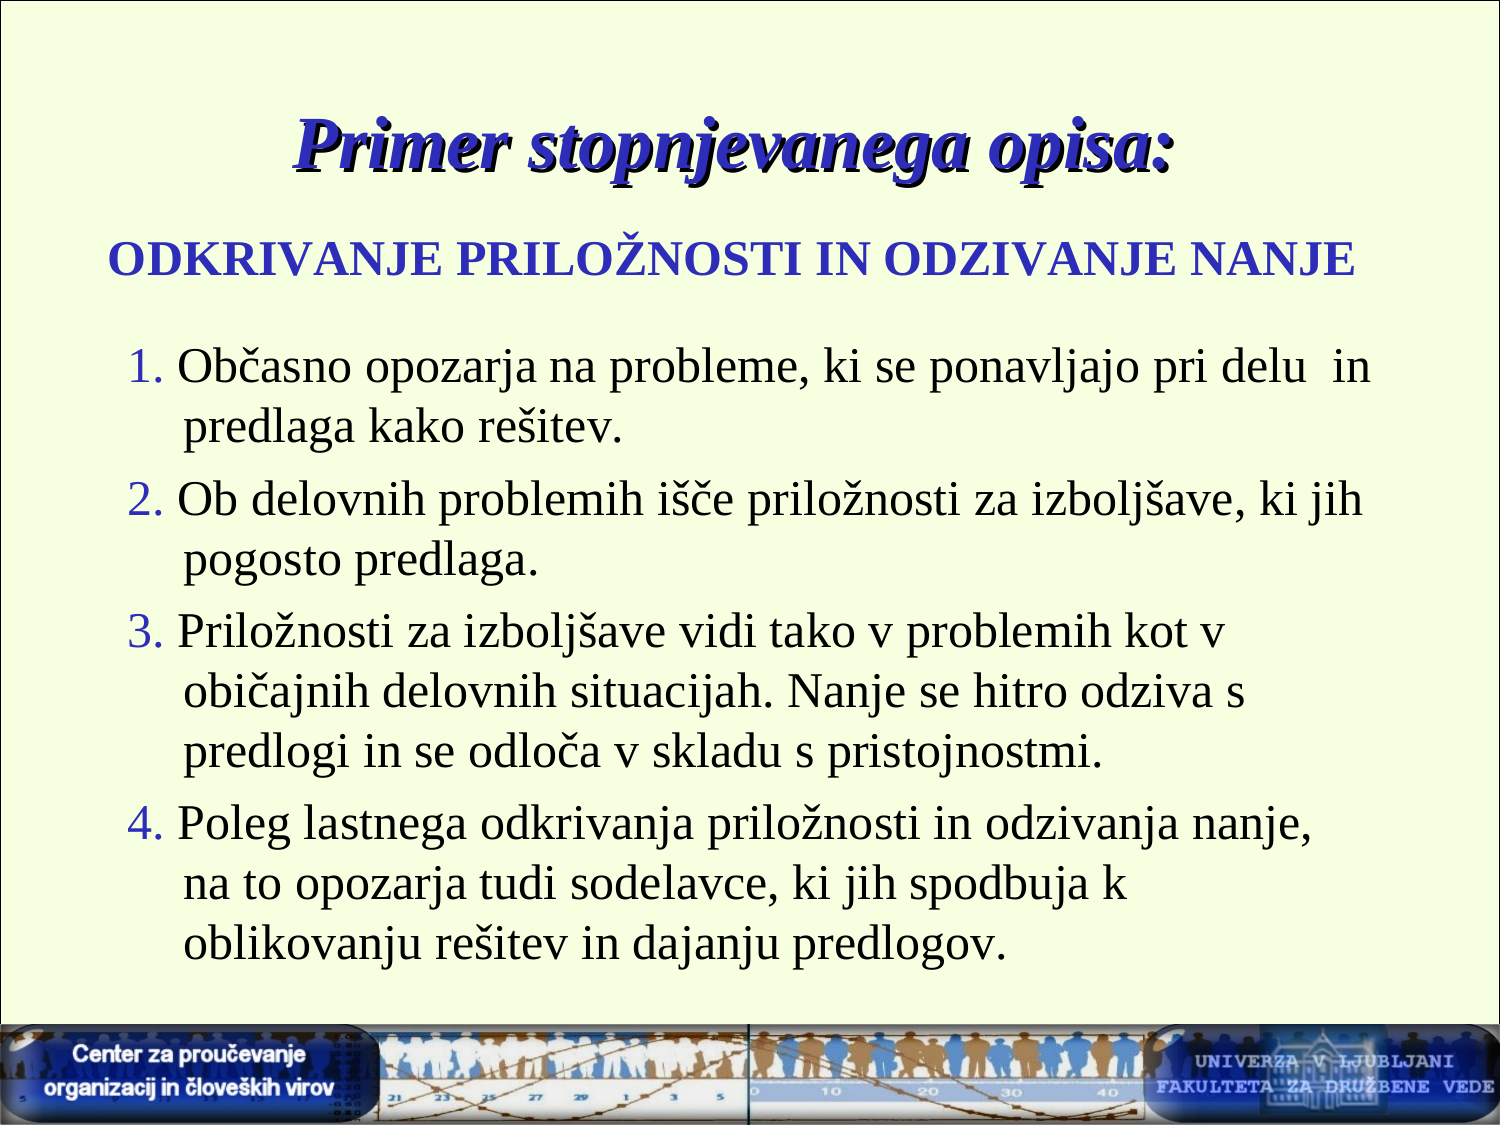

# Primer stopnjevanega opisa: ODKRIVANJE PRILOŽNOSTI IN ODZIVANJE NANJE
1. Občasno opozarja na probleme, ki se ponavljajo pri delu in predlaga kako rešitev.
2. Ob delovnih problemih išče priložnosti za izboljšave, ki jih pogosto predlaga.
3. Priložnosti za izboljšave vidi tako v problemih kot v običajnih delovnih situacijah. Nanje se hitro odziva s predlogi in se odloča v skladu s pristojnostmi.
4. Poleg lastnega odkrivanja priložnosti in odzivanja nanje, na to opozarja tudi sodelavce, ki jih spodbuja k oblikovanju rešitev in dajanju predlogov.